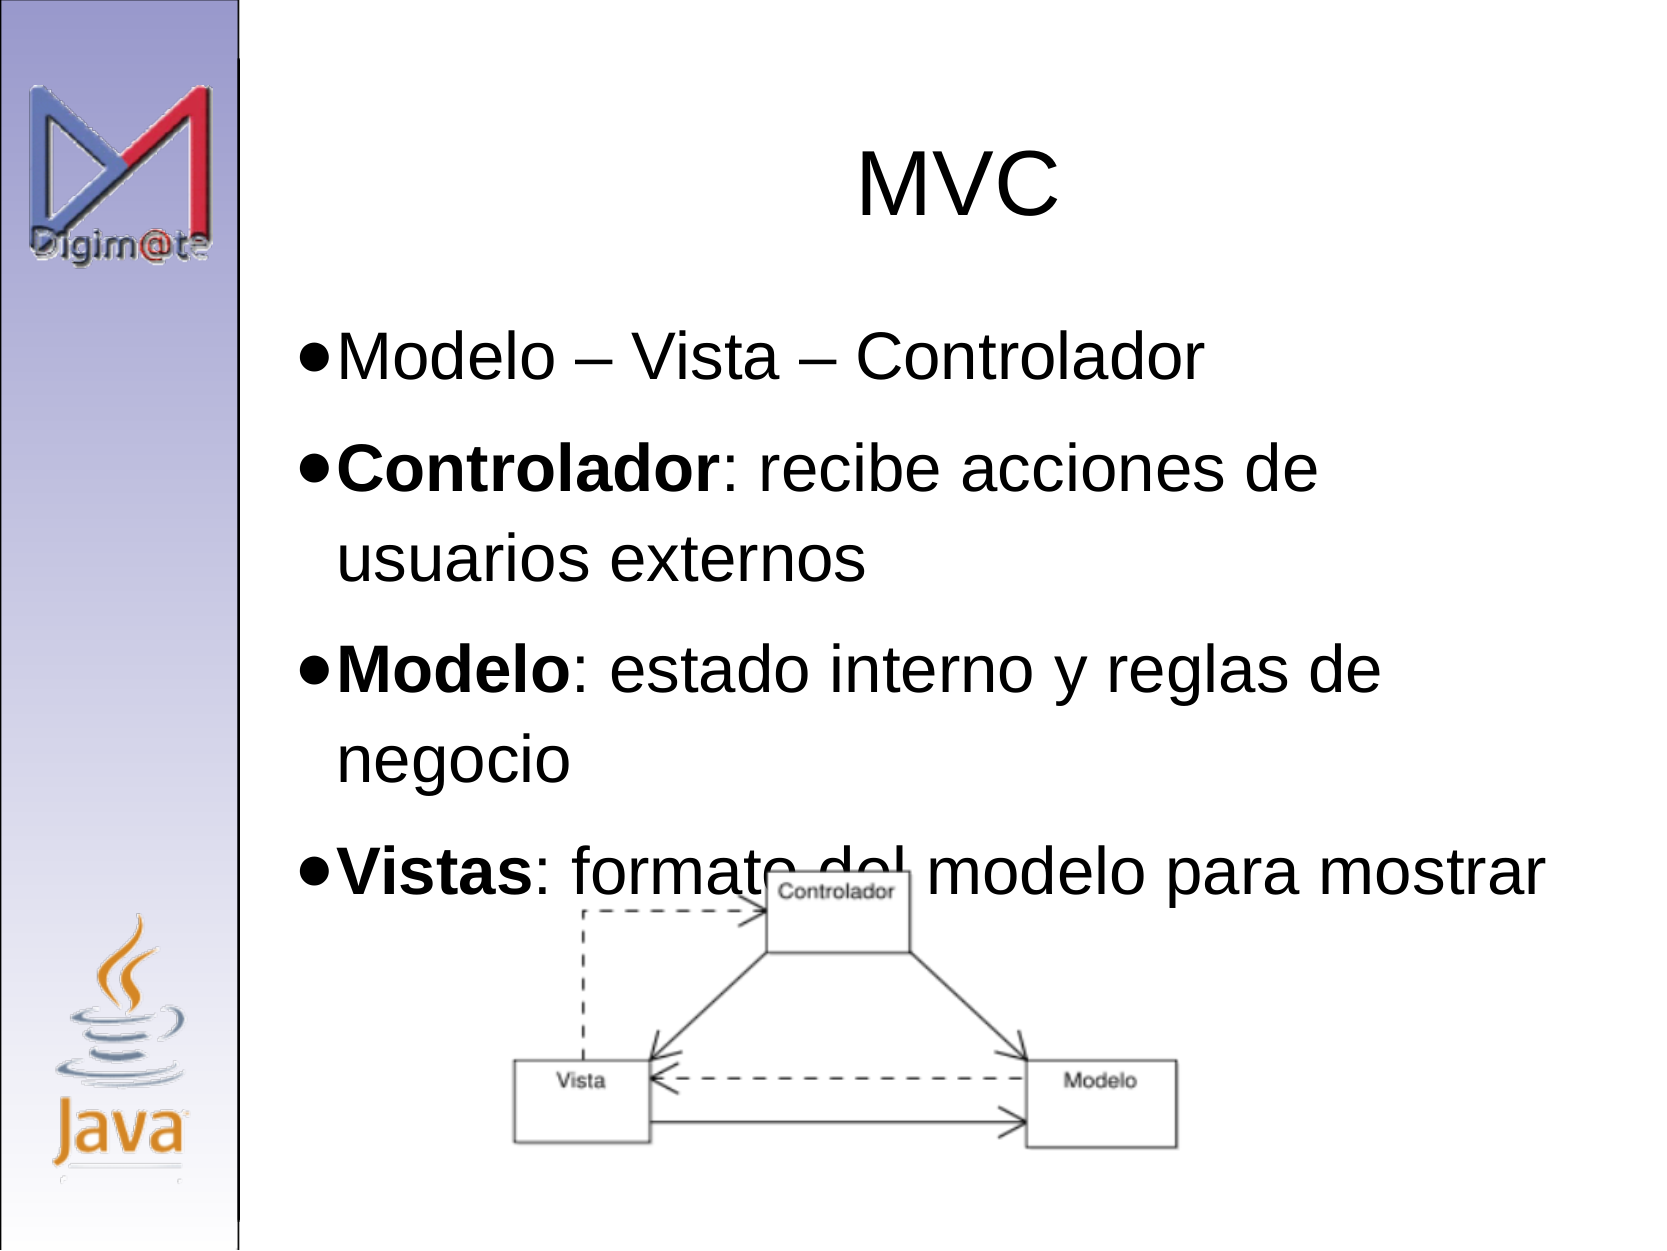

# MVC
Modelo – Vista – Controlador
Controlador: recibe acciones de usuarios externos
Modelo: estado interno y reglas de negocio
Vistas: formato del modelo para mostrar